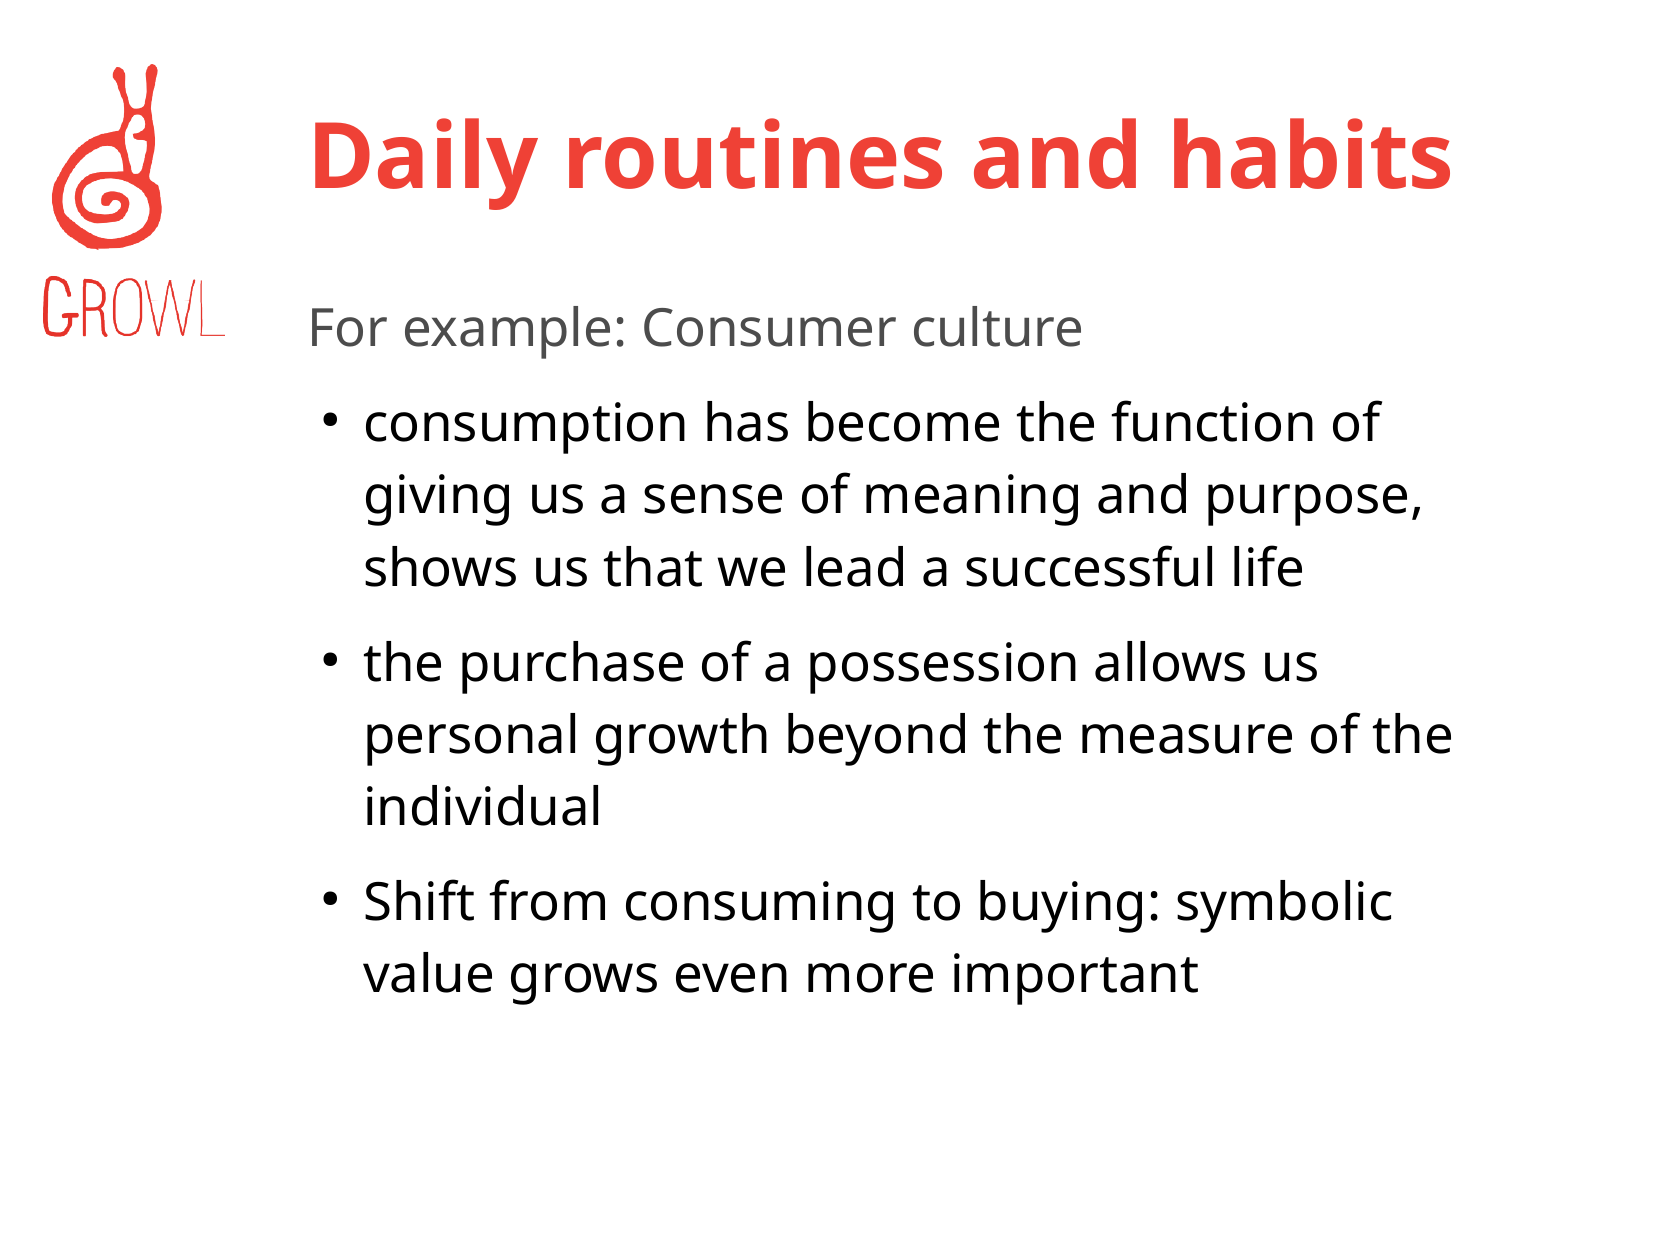

# Daily routines and habits
For example: Consumer culture
consumption has become the function of giving us a sense of meaning and purpose, shows us that we lead a successful life
the purchase of a possession allows us personal growth beyond the measure of the individual
Shift from consuming to buying: symbolic value grows even more important